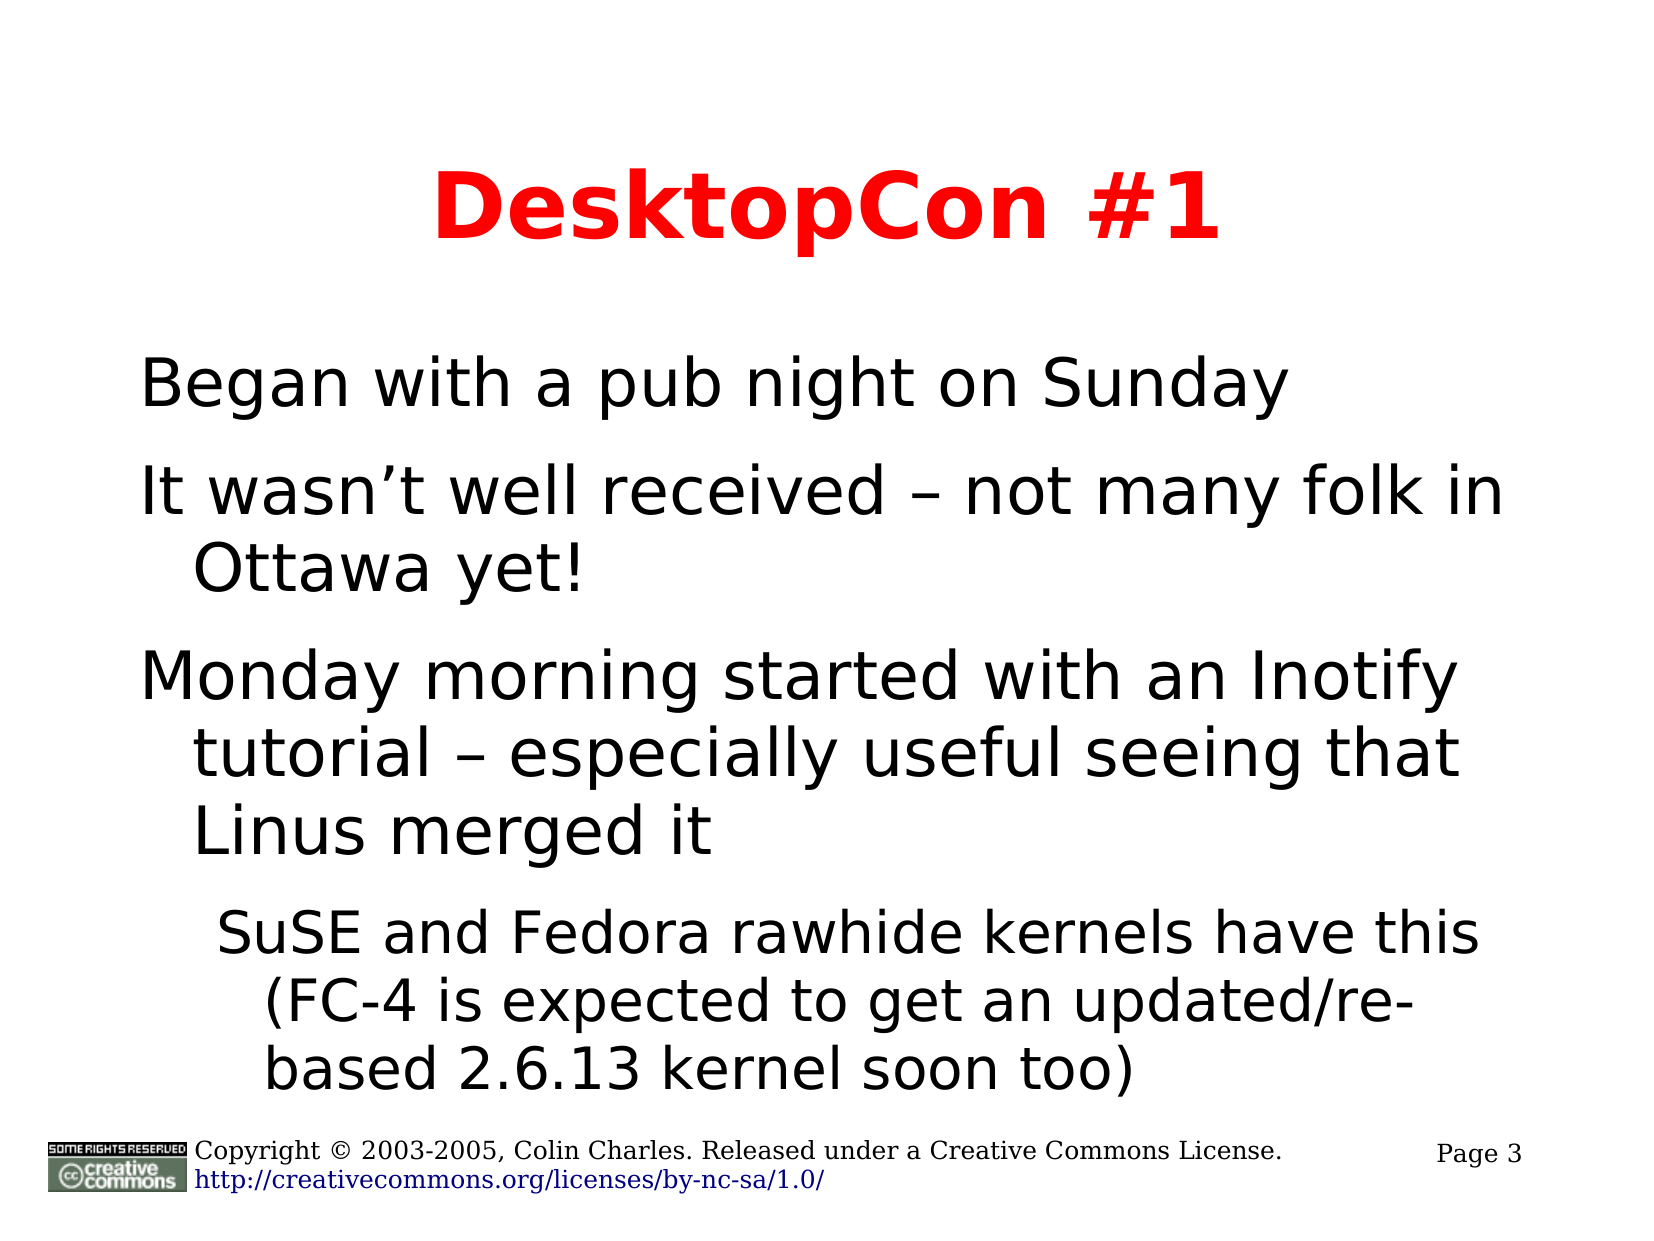

# DesktopCon #1
Began with a pub night on Sunday
It wasn’t well received – not many folk in Ottawa yet!
Monday morning started with an Inotify tutorial – especially useful seeing that Linus merged it
SuSE and Fedora rawhide kernels have this (FC-4 is expected to get an updated/re-based 2.6.13 kernel soon too)